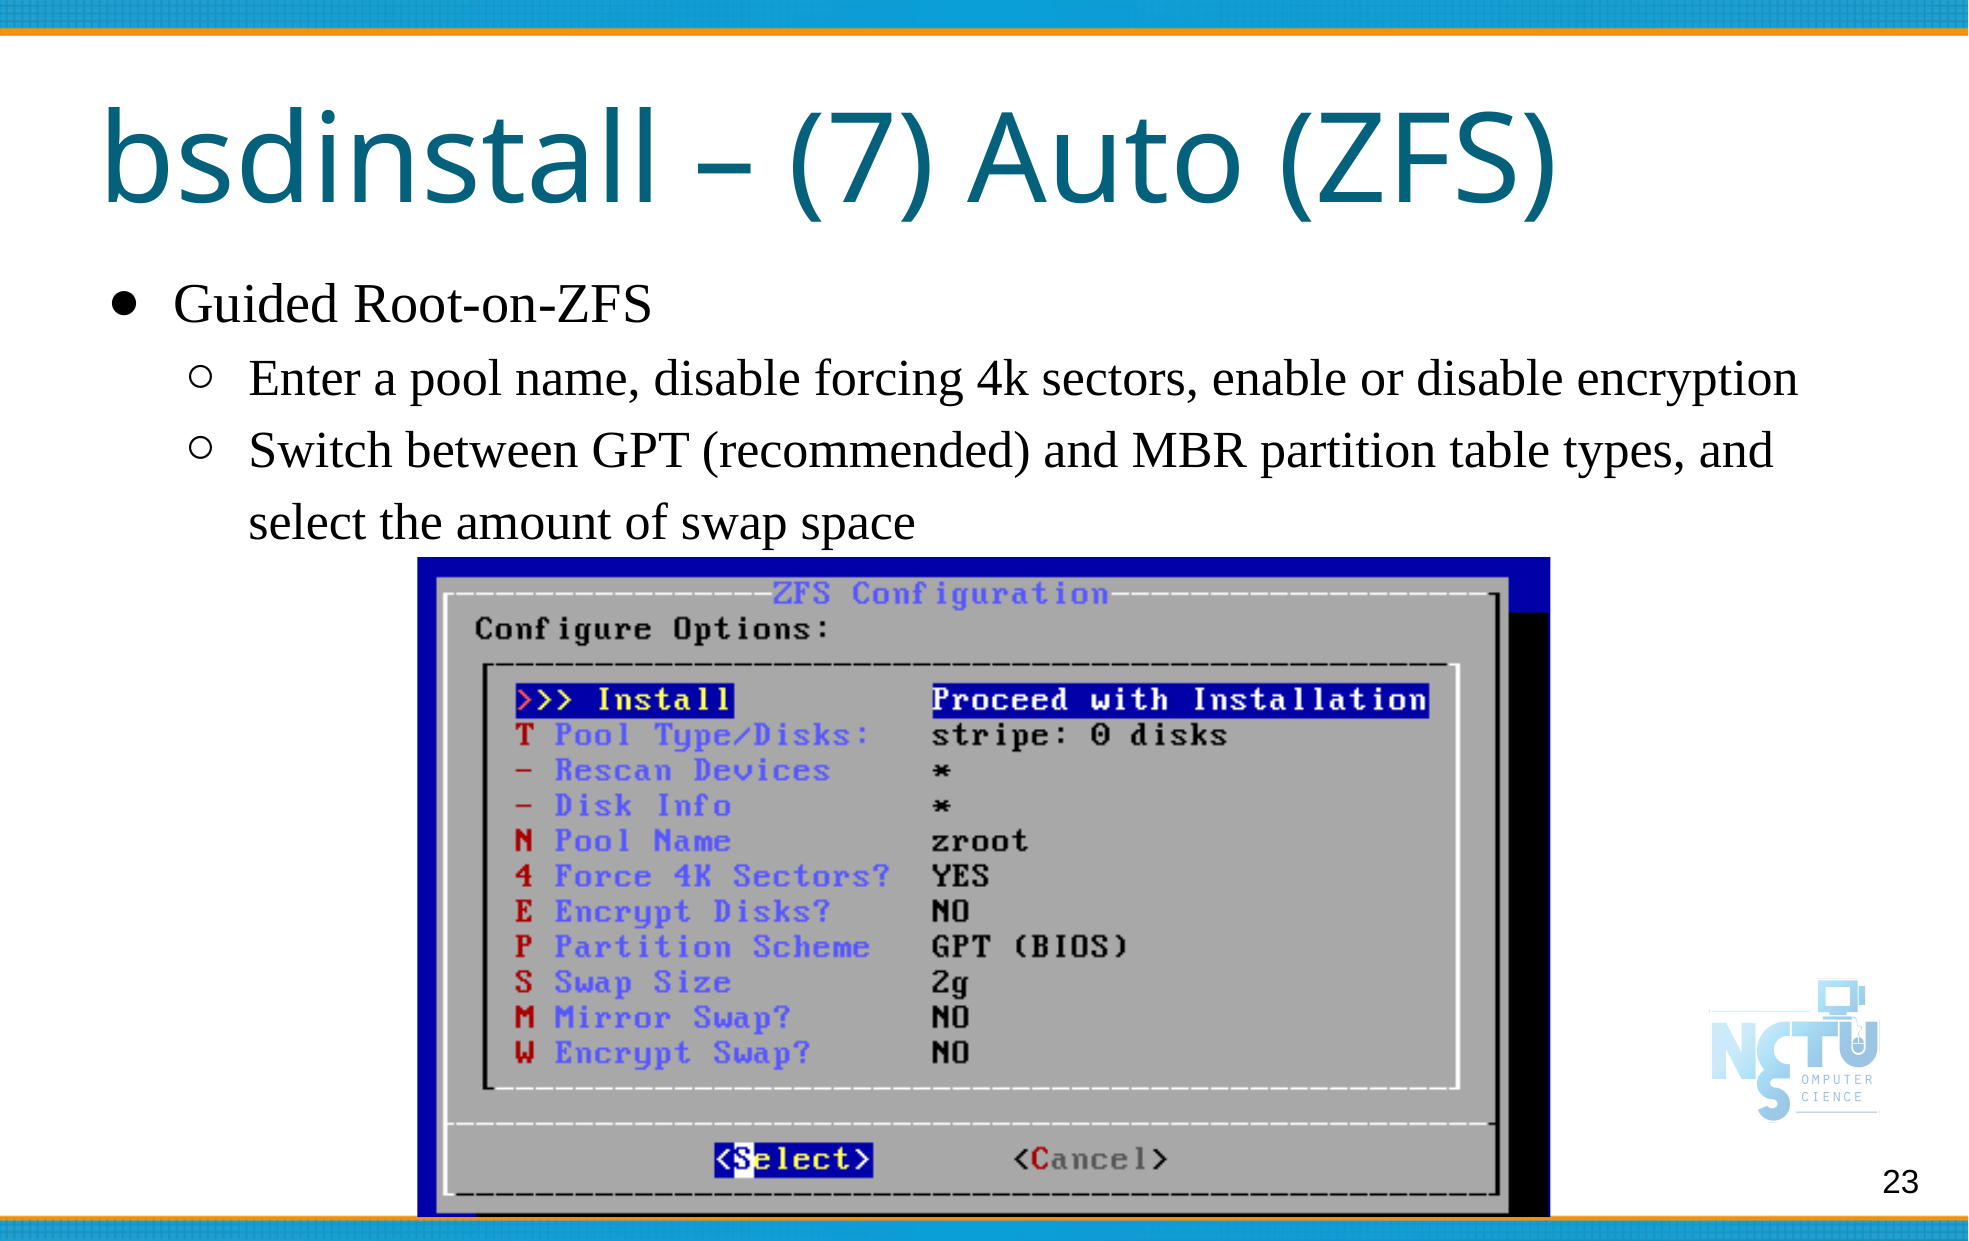

# bsdinstall – (7) Auto (ZFS)
Guided Root-on-ZFS
Enter a pool name, disable forcing 4k sectors, enable or disable encryption
Switch between GPT (recommended) and MBR partition table types, and select the amount of swap space